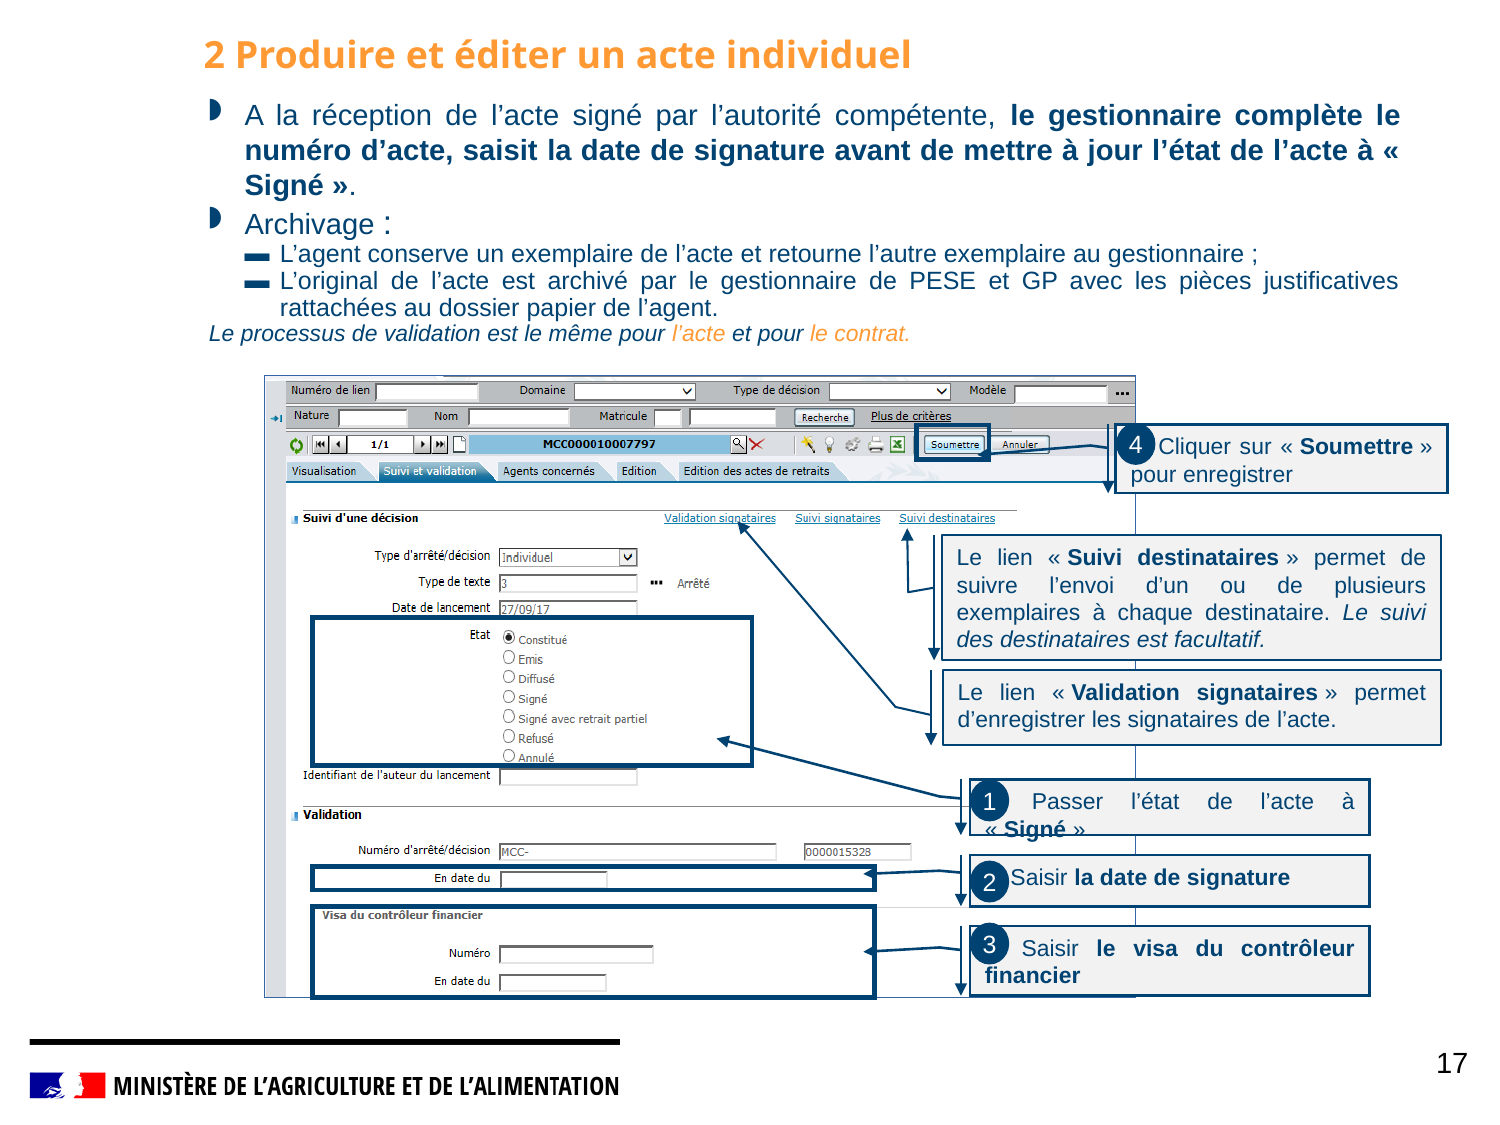

2 Produire et éditer un acte individuel
A la réception de l’acte signé par l’autorité compétente, le gestionnaire complète le numéro d’acte, saisit la date de signature avant de mettre à jour l’état de l’acte à « Signé ».
Archivage :
L’agent conserve un exemplaire de l’acte et retourne l’autre exemplaire au gestionnaire ;
L’original de l’acte est archivé par le gestionnaire de PESE et GP avec les pièces justificatives rattachées au dossier papier de l’agent.
Le processus de validation est le même pour l’acte et pour le contrat.
4
1. Cliquer sur « Soumettre » pour enregistrer
Le lien « Suivi destinataires » permet de suivre l’envoi d’un ou de plusieurs exemplaires à chaque destinataire. Le suivi des destinataires est facultatif.
Le lien « Validation signataires » permet d’enregistrer les signataires de l’acte.
3. Passer l’état de l’acte à « Signé »
1
2. Saisir la date de signature
2
3
1. Saisir le visa du contrôleur financier